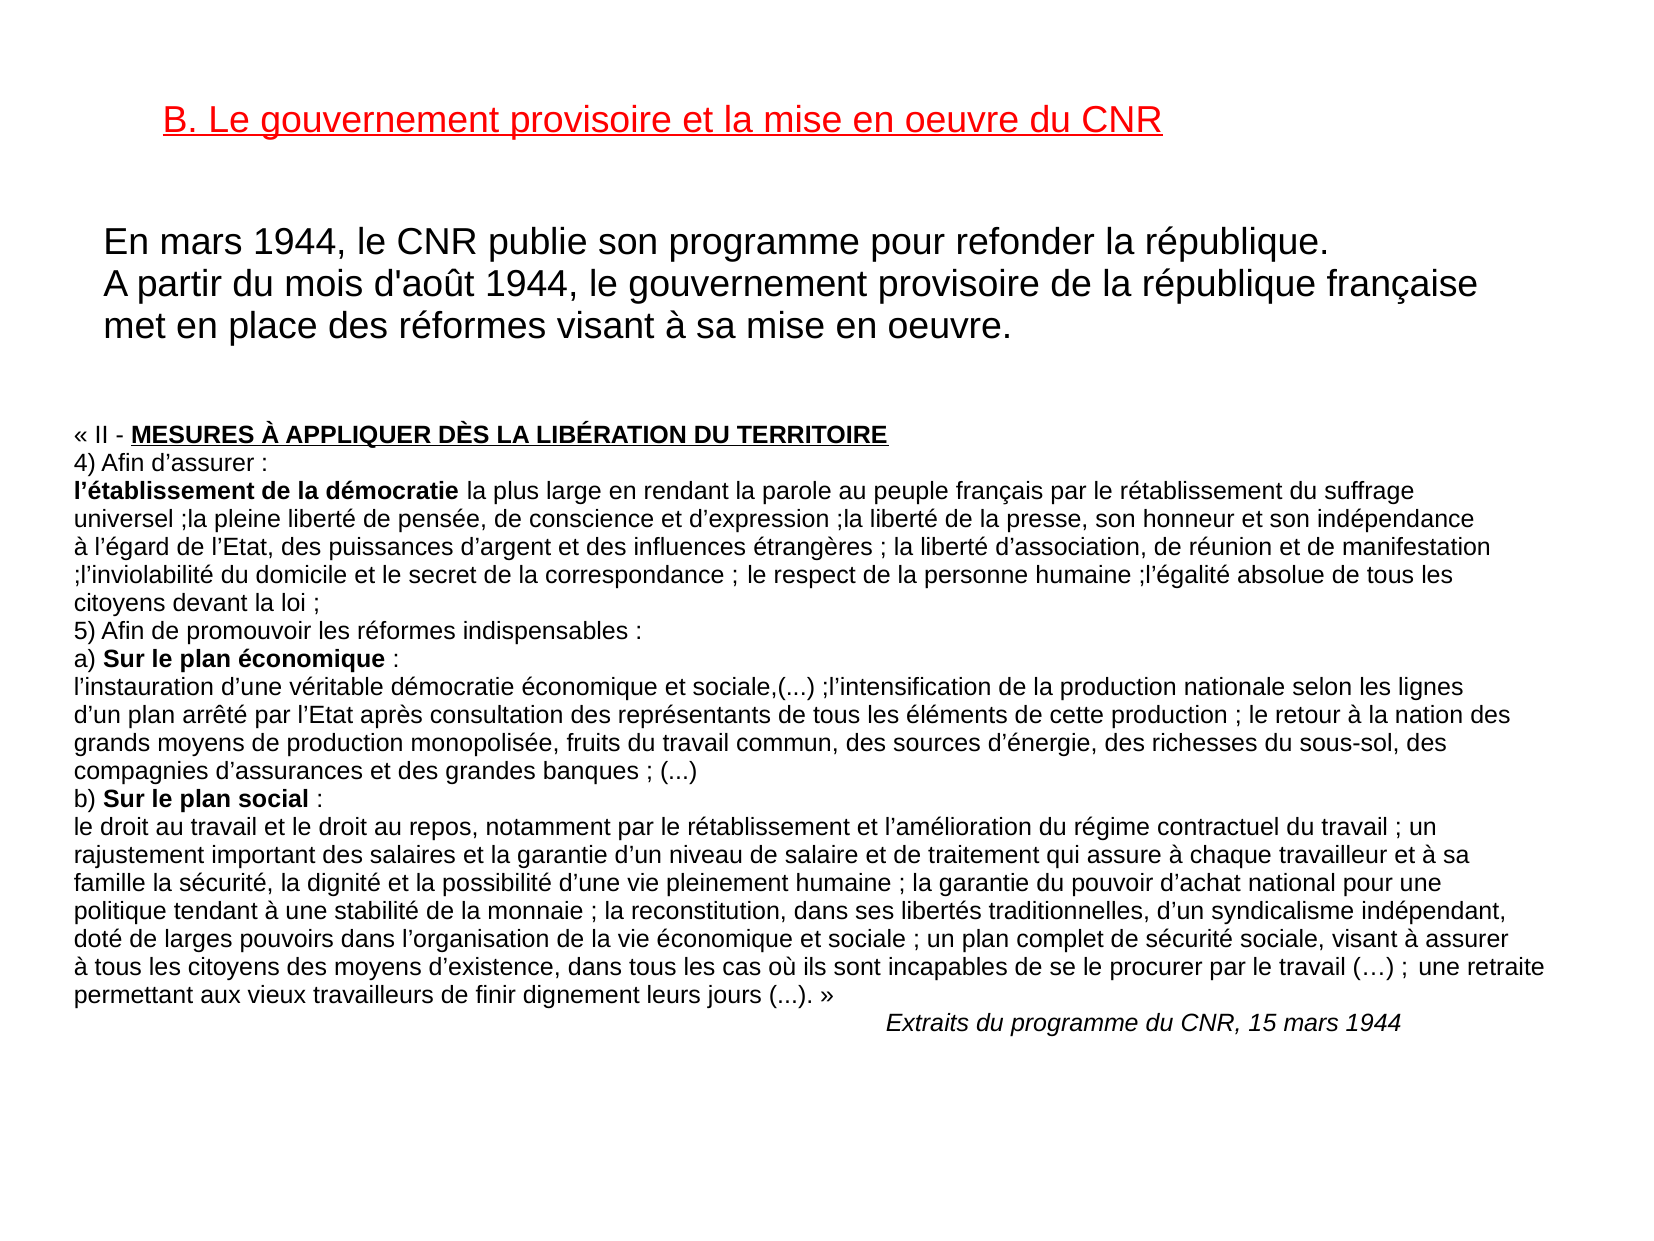

B. Le gouvernement provisoire et la mise en oeuvre du CNR
En mars 1944, le CNR publie son programme pour refonder la république.
A partir du mois d'août 1944, le gouvernement provisoire de la république française
met en place des réformes visant à sa mise en oeuvre.
« II - MESURES À APPLIQUER DÈS LA LIBÉRATION DU TERRITOIRE
4) Afin d’assurer :
l’établissement de la démocratie la plus large en rendant la parole au peuple français par le rétablissement du suffrage
universel ;la pleine liberté de pensée, de conscience et d’expression ;la liberté de la presse, son honneur et son indépendance
à l’égard de l’Etat, des puissances d’argent et des influences étrangères ; la liberté d’association, de réunion et de manifestation
;l’inviolabilité du domicile et le secret de la correspondance ; le respect de la personne humaine ;l’égalité absolue de tous les
citoyens devant la loi ;
5) Afin de promouvoir les réformes indispensables :
a) Sur le plan économique :
l’instauration d’une véritable démocratie économique et sociale,(...) ;l’intensification de la production nationale selon les lignes
d’un plan arrêté par l’Etat après consultation des représentants de tous les éléments de cette production ; le retour à la nation des
grands moyens de production monopolisée, fruits du travail commun, des sources d’énergie, des richesses du sous-sol, des
compagnies d’assurances et des grandes banques ; (...)
b) Sur le plan social :
le droit au travail et le droit au repos, notamment par le rétablissement et l’amélioration du régime contractuel du travail ; un
rajustement important des salaires et la garantie d’un niveau de salaire et de traitement qui assure à chaque travailleur et à sa
famille la sécurité, la dignité et la possibilité d’une vie pleinement humaine ; la garantie du pouvoir d’achat national pour une
politique tendant à une stabilité de la monnaie ; la reconstitution, dans ses libertés traditionnelles, d’un syndicalisme indépendant,
doté de larges pouvoirs dans l’organisation de la vie économique et sociale ; un plan complet de sécurité sociale, visant à assurer
à tous les citoyens des moyens d’existence, dans tous les cas où ils sont incapables de se le procurer par le travail (…) ; une retraite
permettant aux vieux travailleurs de finir dignement leurs jours (...). »
											Extraits du programme du CNR, 15 mars 1944